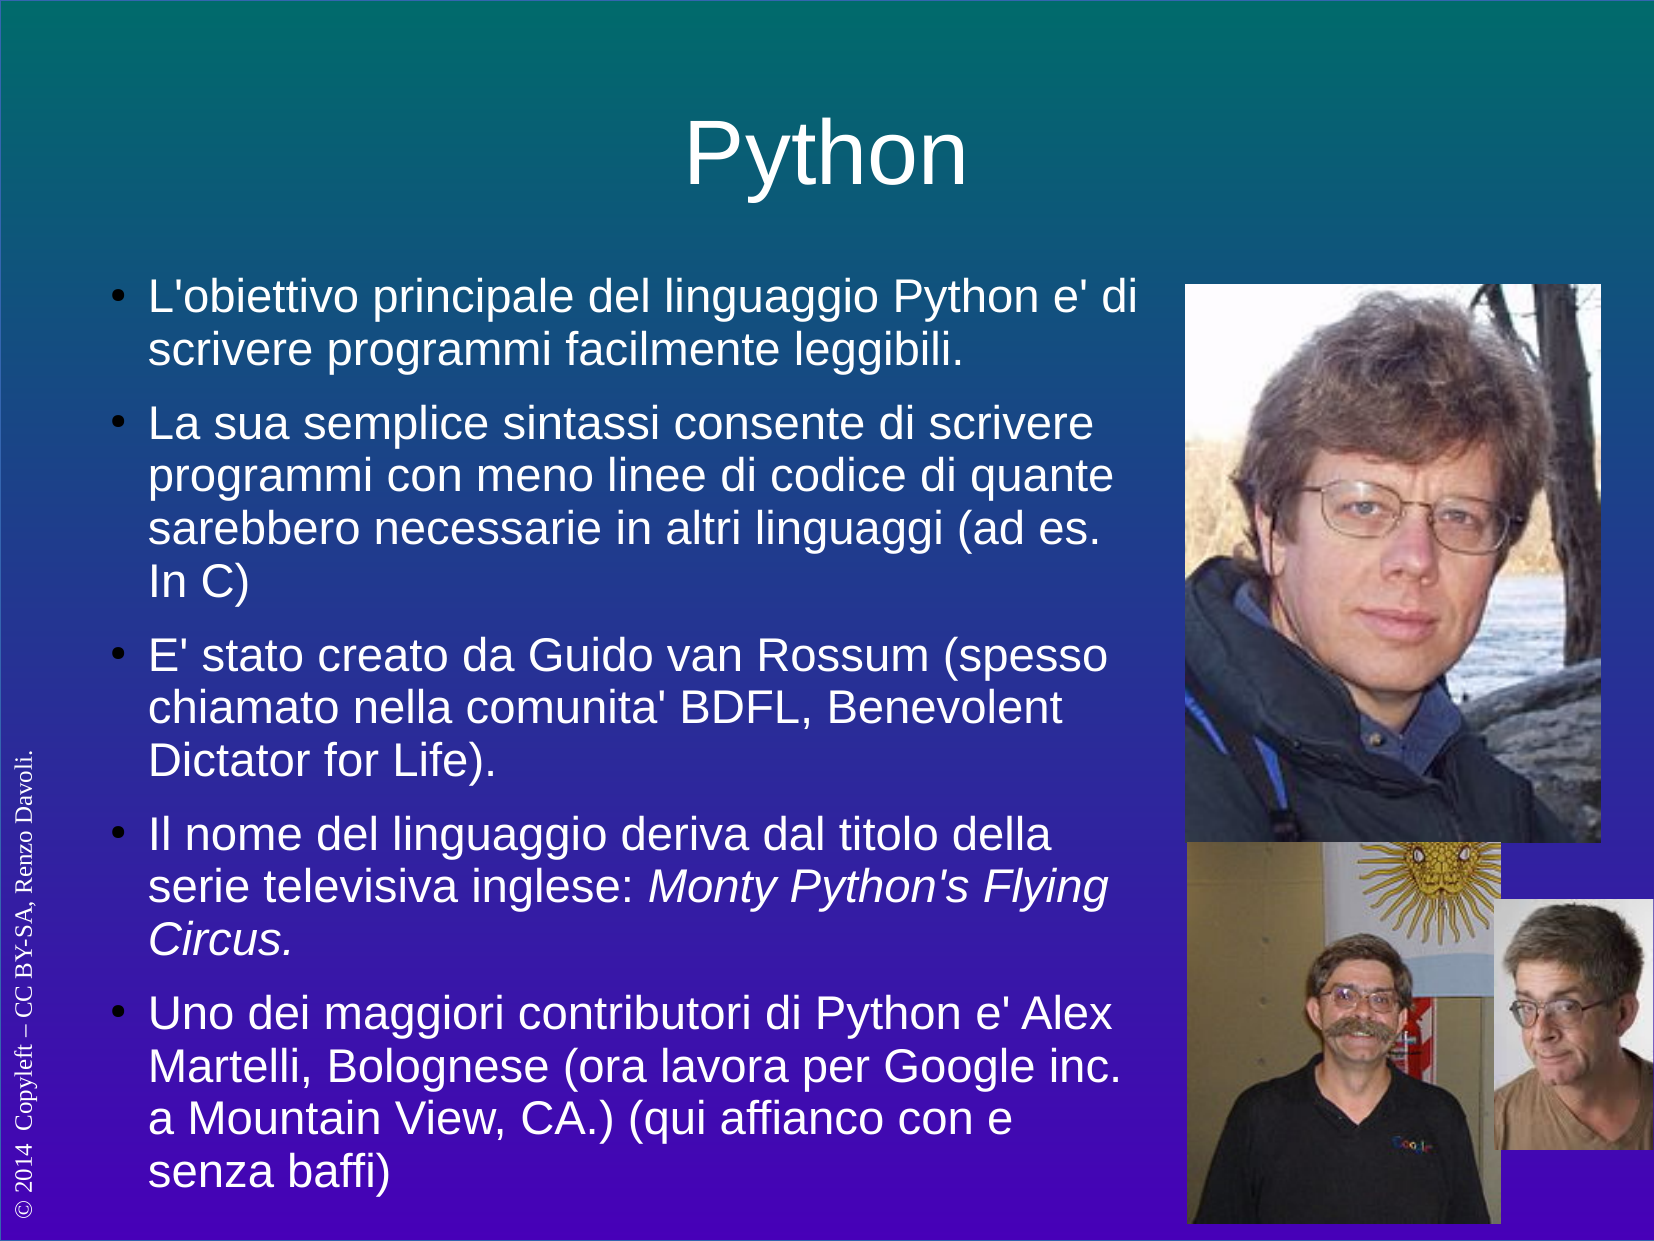

# Python
L'obiettivo principale del linguaggio Python e' di scrivere programmi facilmente leggibili.
La sua semplice sintassi consente di scrivere programmi con meno linee di codice di quante sarebbero necessarie in altri linguaggi (ad es. In C)
E' stato creato da Guido van Rossum (spesso chiamato nella comunita' BDFL, Benevolent Dictator for Life).
Il nome del linguaggio deriva dal titolo della serie televisiva inglese: Monty Python's Flying Circus.
Uno dei maggiori contributori di Python e' Alex Martelli, Bolognese (ora lavora per Google inc. a Mountain View, CA.) (qui affianco con e senza baffi)